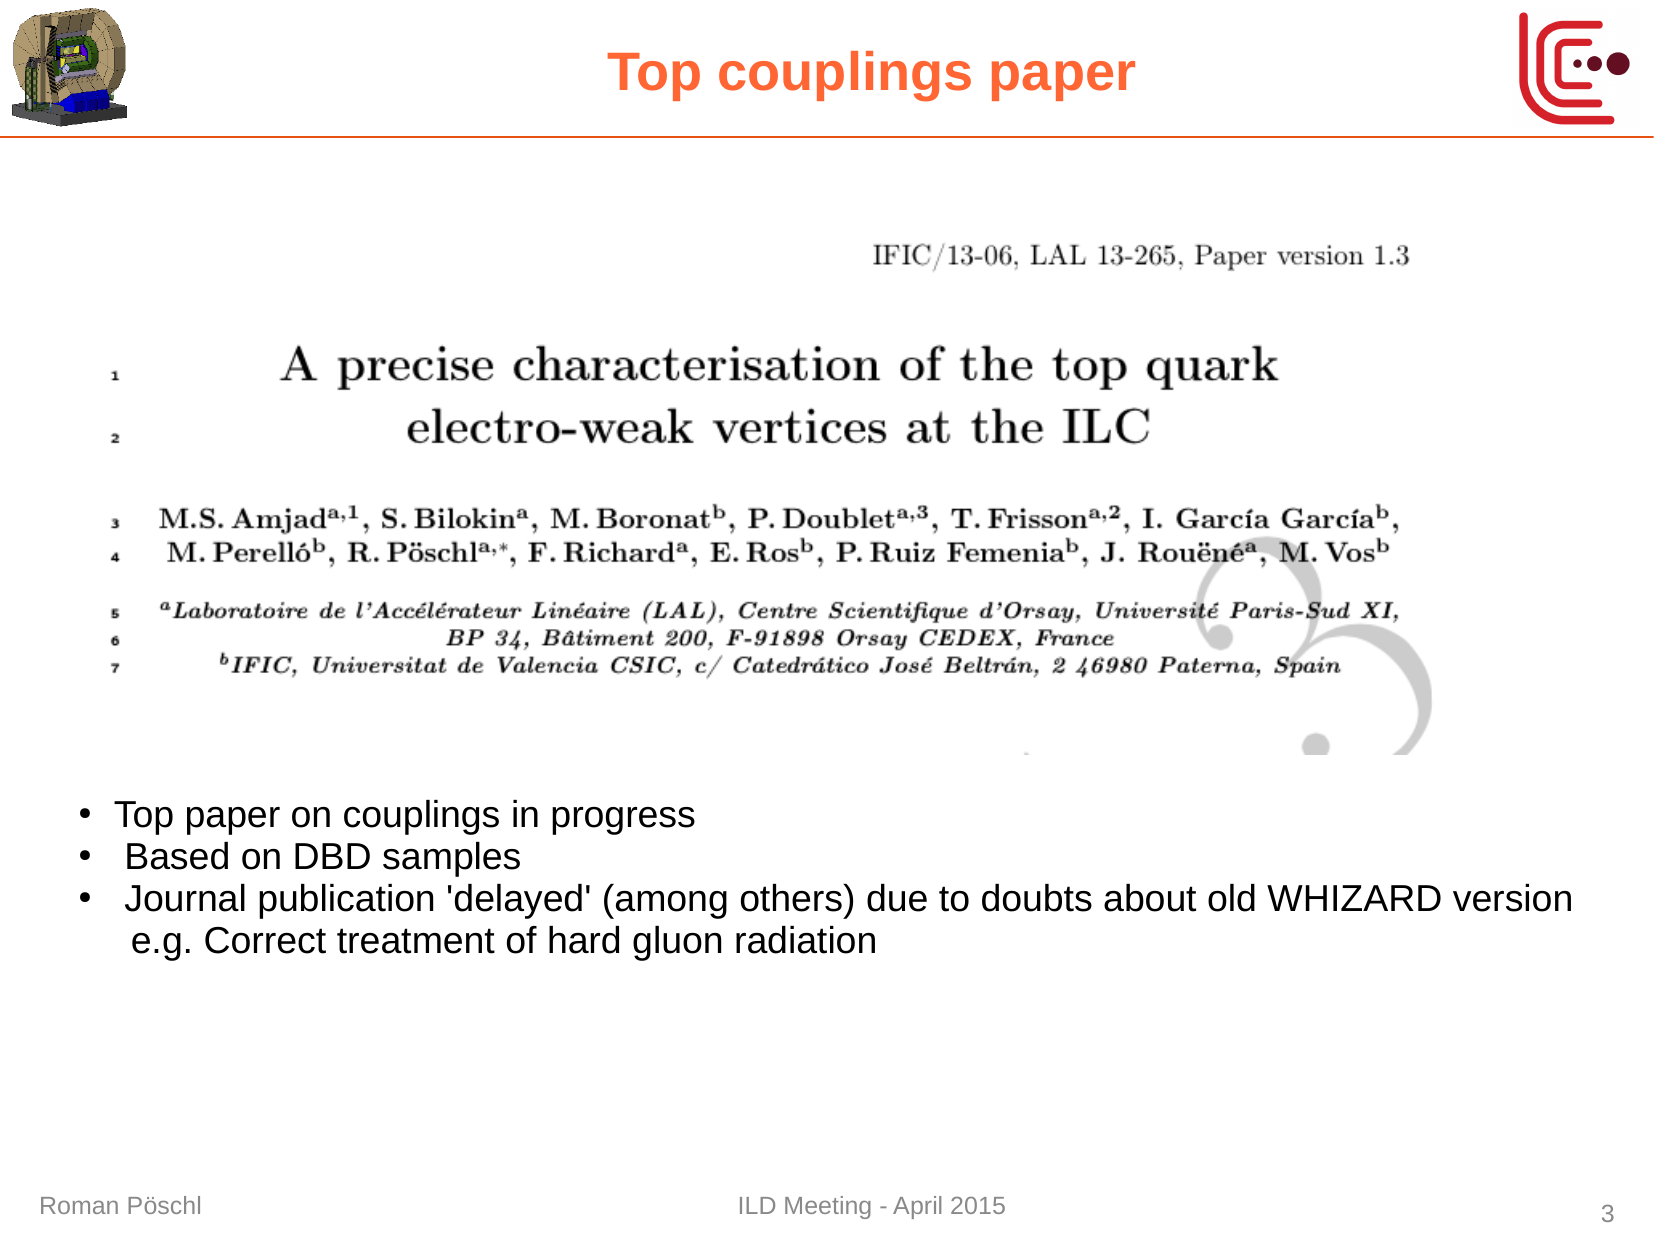

# Top couplings paper
Top paper on couplings in progress
 Based on DBD samples
 Journal publication 'delayed' (among others) due to doubts about old WHIZARD version
 e.g. Correct treatment of hard gluon radiation